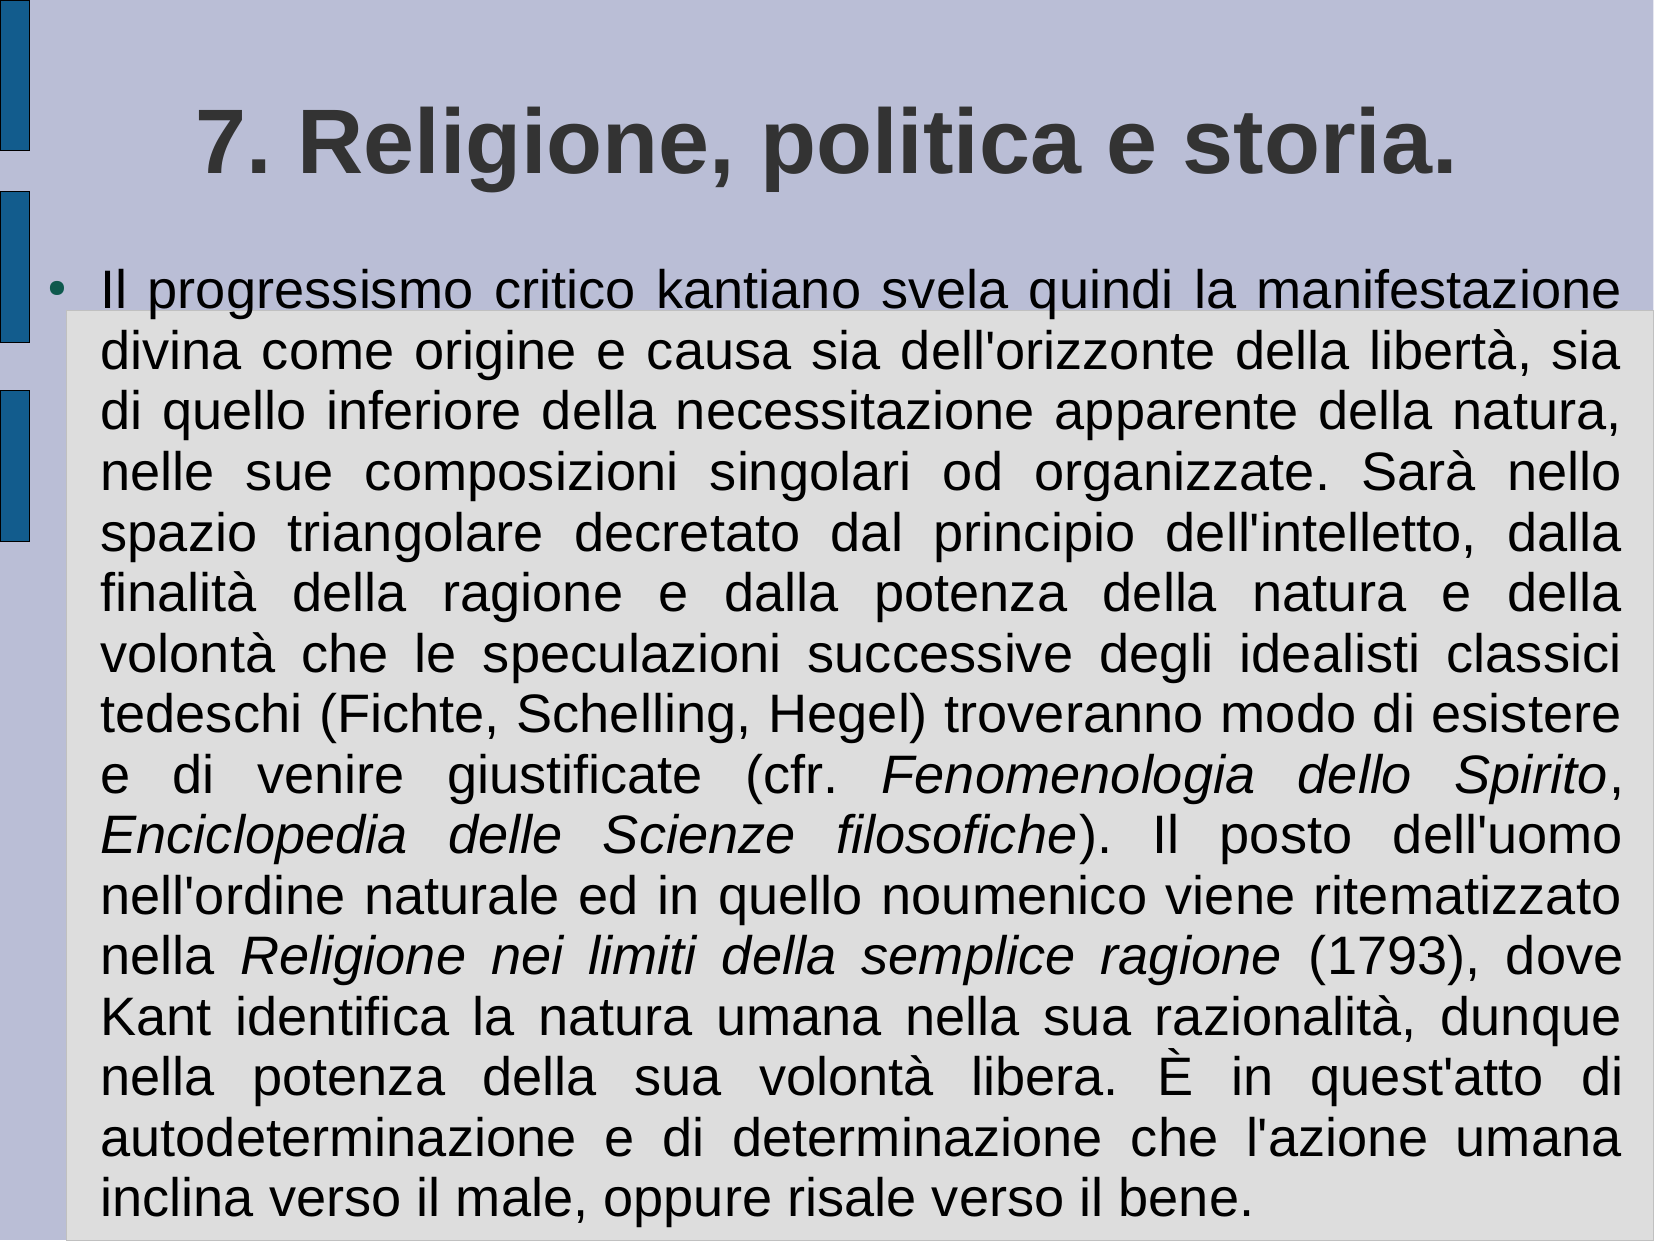

# 7. Religione, politica e storia.
Il progressismo critico kantiano svela quindi la manifestazione divina come origine e causa sia dell'orizzonte della libertà, sia di quello inferiore della necessitazione apparente della natura, nelle sue composizioni singolari od organizzate. Sarà nello spazio triangolare decretato dal principio dell'intelletto, dalla finalità della ragione e dalla potenza della natura e della volontà che le speculazioni successive degli idealisti classici tedeschi (Fichte, Schelling, Hegel) troveranno modo di esistere e di venire giustificate (cfr. Fenomenologia dello Spirito, Enciclopedia delle Scienze filosofiche). Il posto dell'uomo nell'ordine naturale ed in quello noumenico viene ritematizzato nella Religione nei limiti della semplice ragione (1793), dove Kant identifica la natura umana nella sua razionalità, dunque nella potenza della sua volontà libera. È in quest'atto di autodeterminazione e di determinazione che l'azione umana inclina verso il male, oppure risale verso il bene.